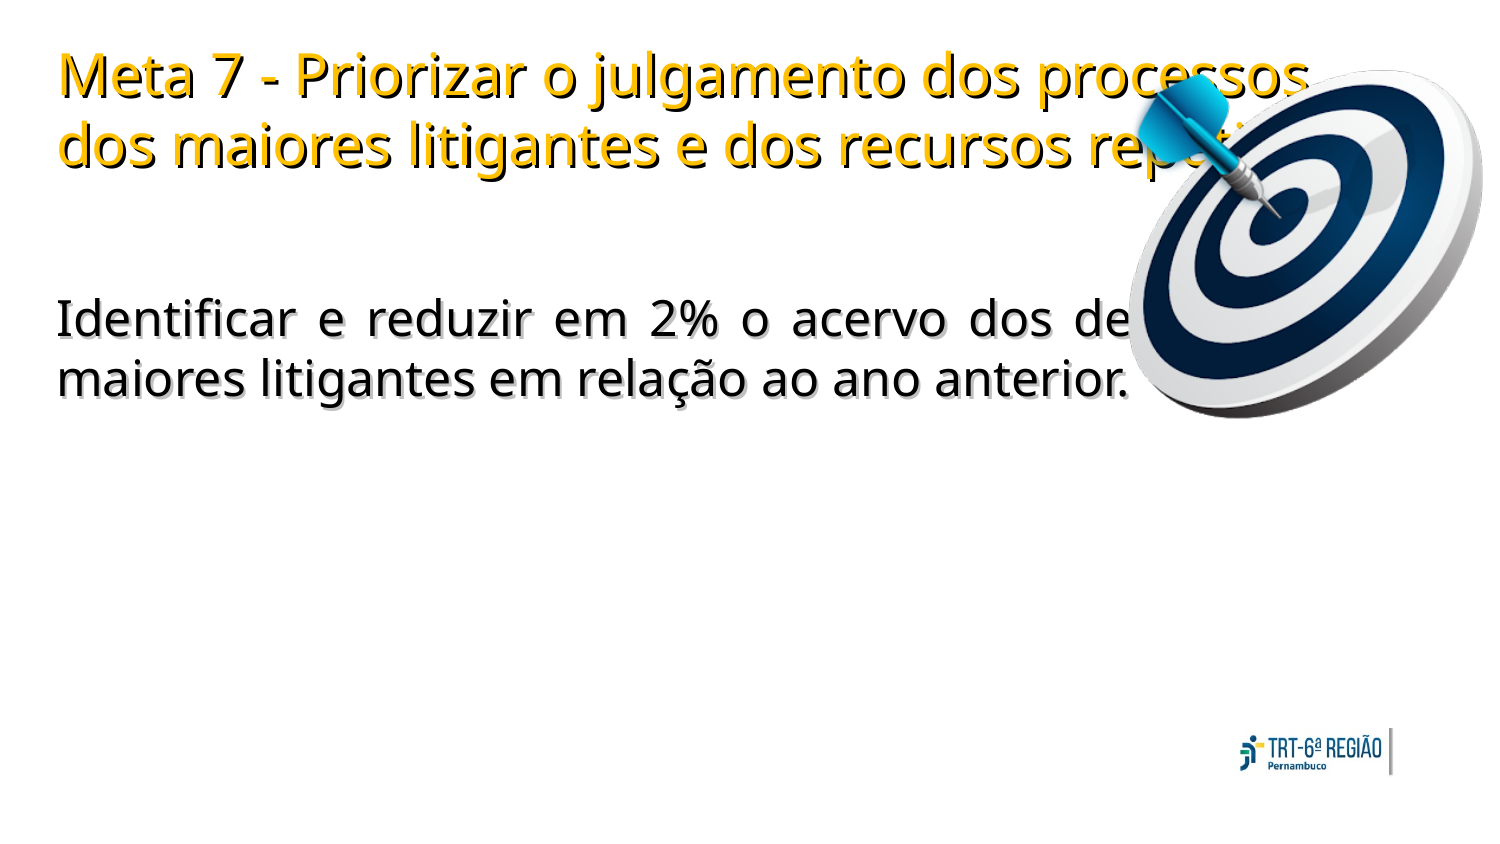

Meta 7 - Priorizar o julgamento dos processos dos maiores litigantes e dos recursos repetitivos
# Identificar e reduzir em 2% o acervo dos dez maiores litigantes em relação ao ano anterior.